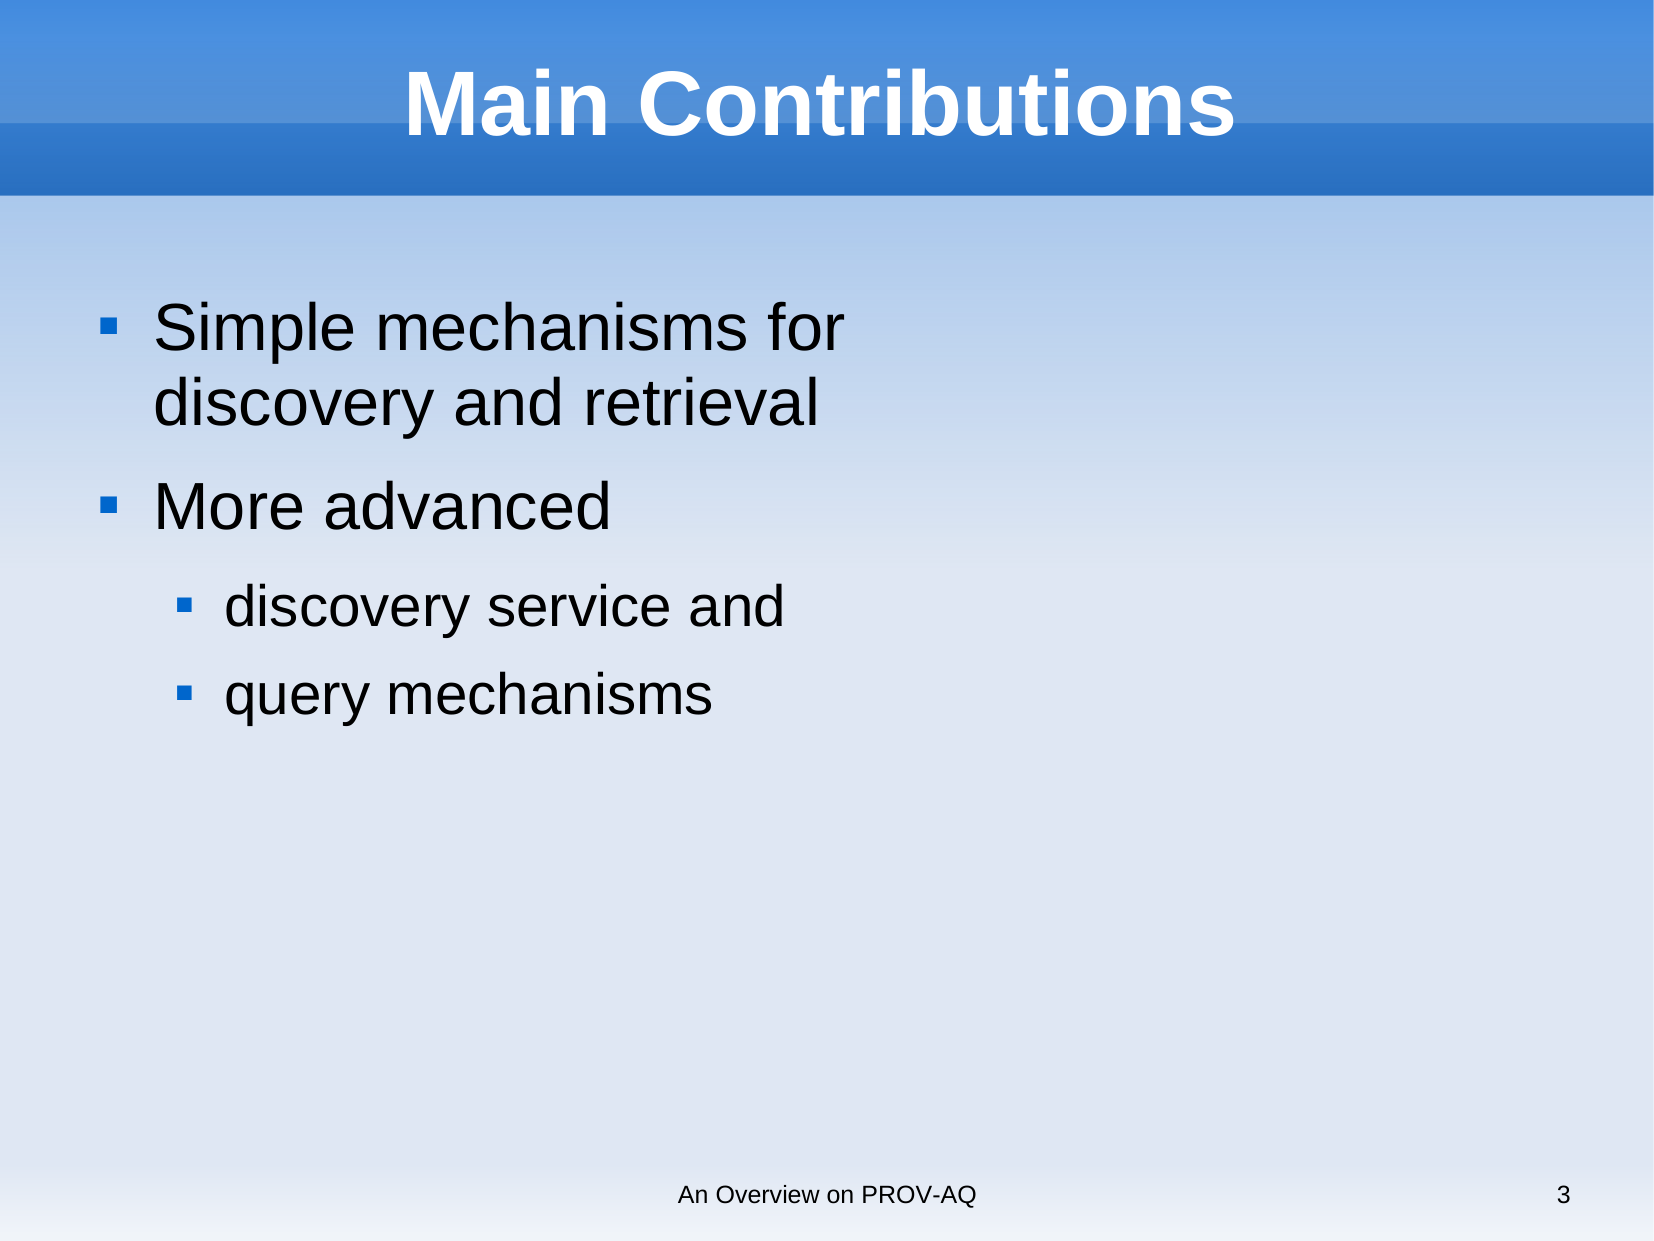

# Main Contributions
Simple mechanisms for
discovery and retrieval
More advanced
discovery service and
query mechanisms
An Overview on PROV-AQ
3